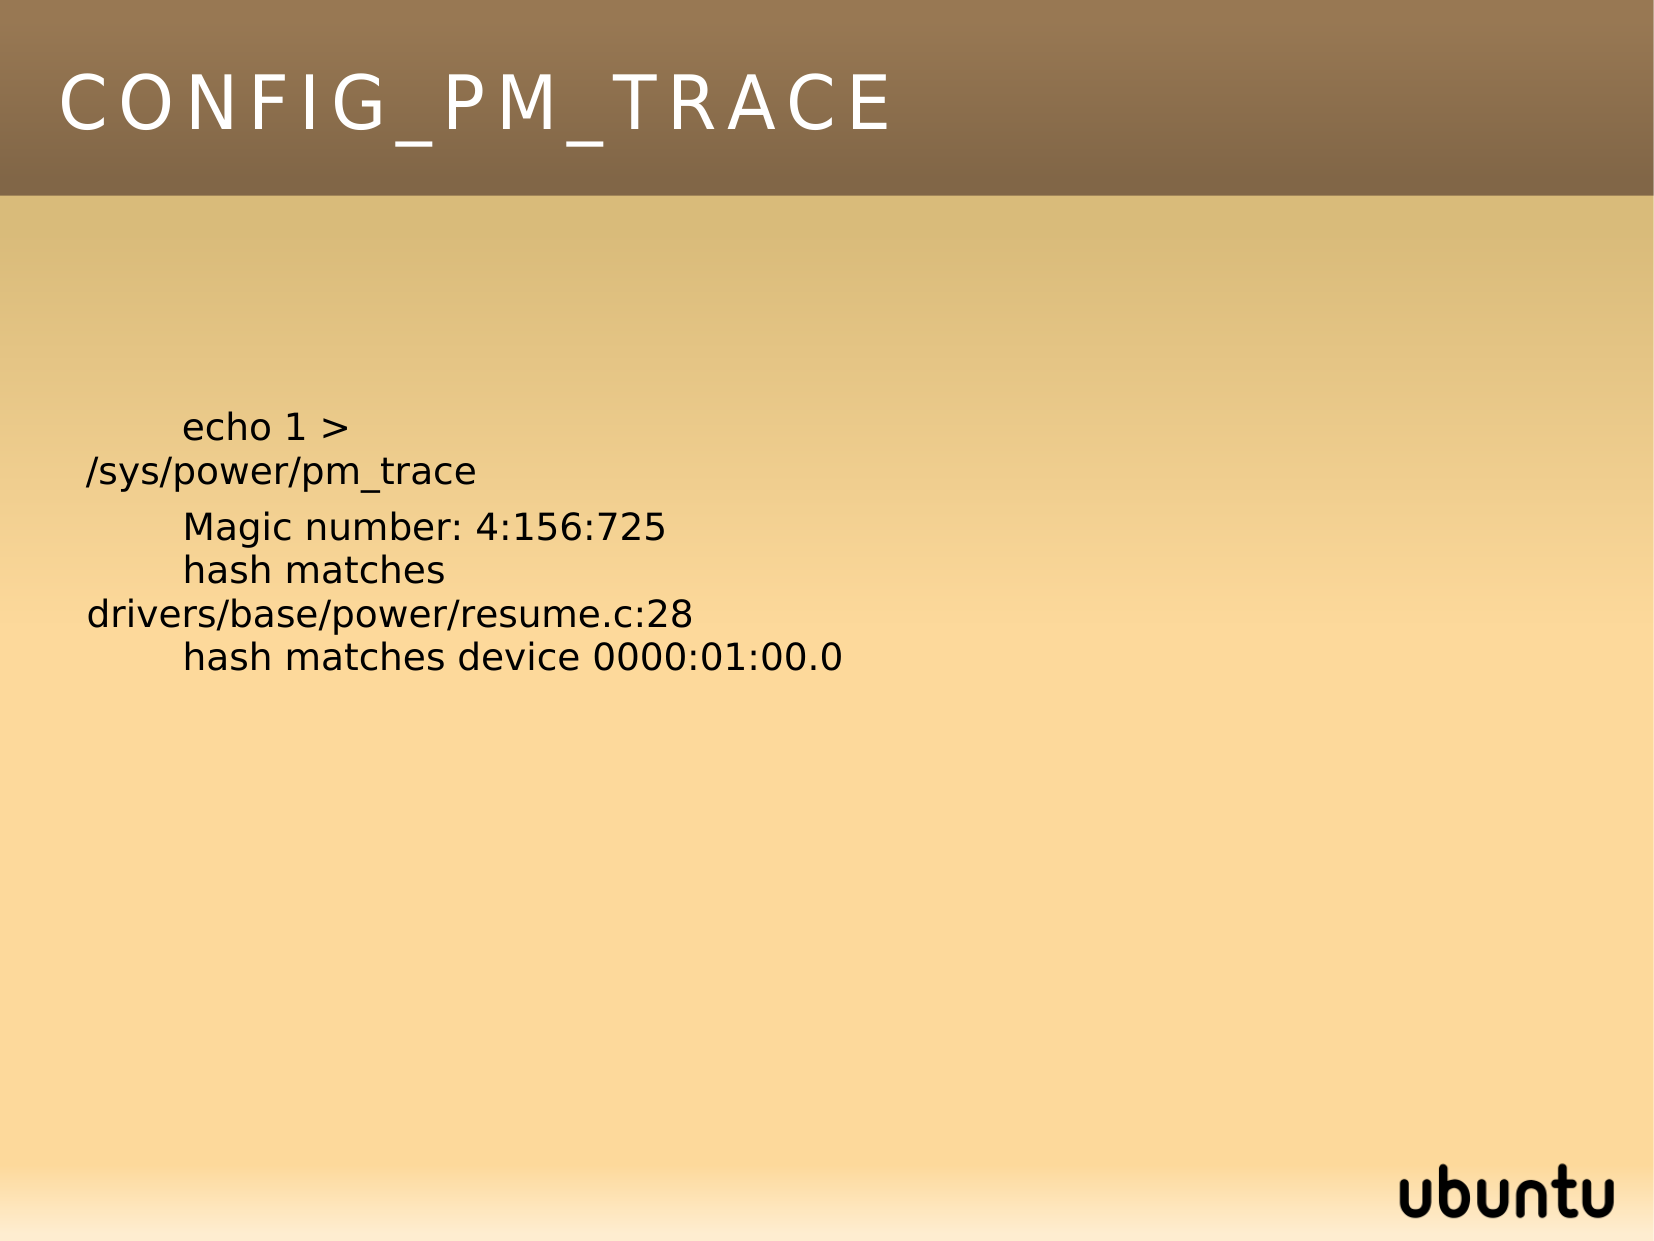

# CONFIG_PM_TRACE
 echo 1 > /sys/power/pm_trace
 Magic number: 4:156:725
 hash matches drivers/base/power/resume.c:28
 hash matches device 0000:01:00.0